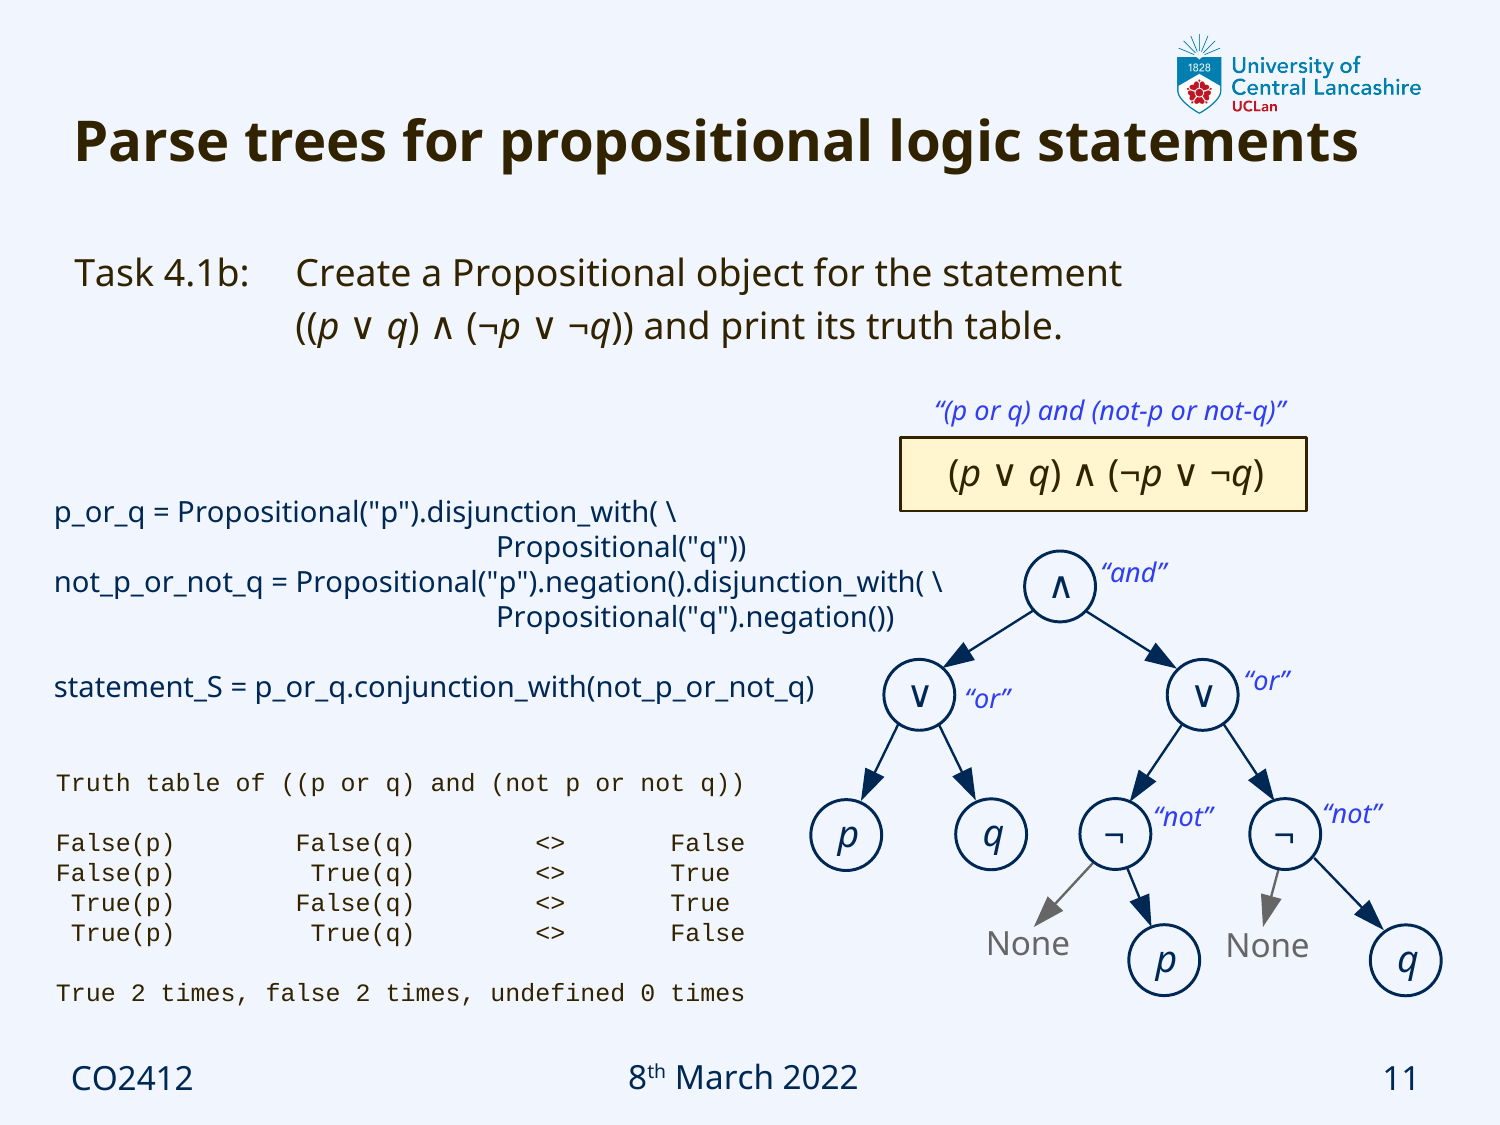

# Parse trees for propositional logic statements
Task 4.1b:	Create a Propositional object for the statement
			((p ∨ q) ∧ (¬p ∨ ¬q)) and print its truth table.
“(p or q) and (not-p or not-q)”
(p ∨ q) ∧ (¬p ∨ ¬q)
p_or_q = Propositional("p").disjunction_with( \
						Propositional("q"))
not_p_or_not_q = Propositional("p").negation().disjunction_with( \
						Propositional("q").negation())
statement_S = p_or_q.conjunction_with(not_p_or_not_q)
“and”
∧
“or”
∨
∨
“or”
Truth table of ((p or q) and (not p or not q))
False(p) False(q) <> False
False(p) True(q) <> True
 True(p) False(q) <> True
 True(p) True(q) <> False
True 2 times, false 2 times, undefined 0 times
“not”
“not”
q
p
¬
¬
None
None
p
q